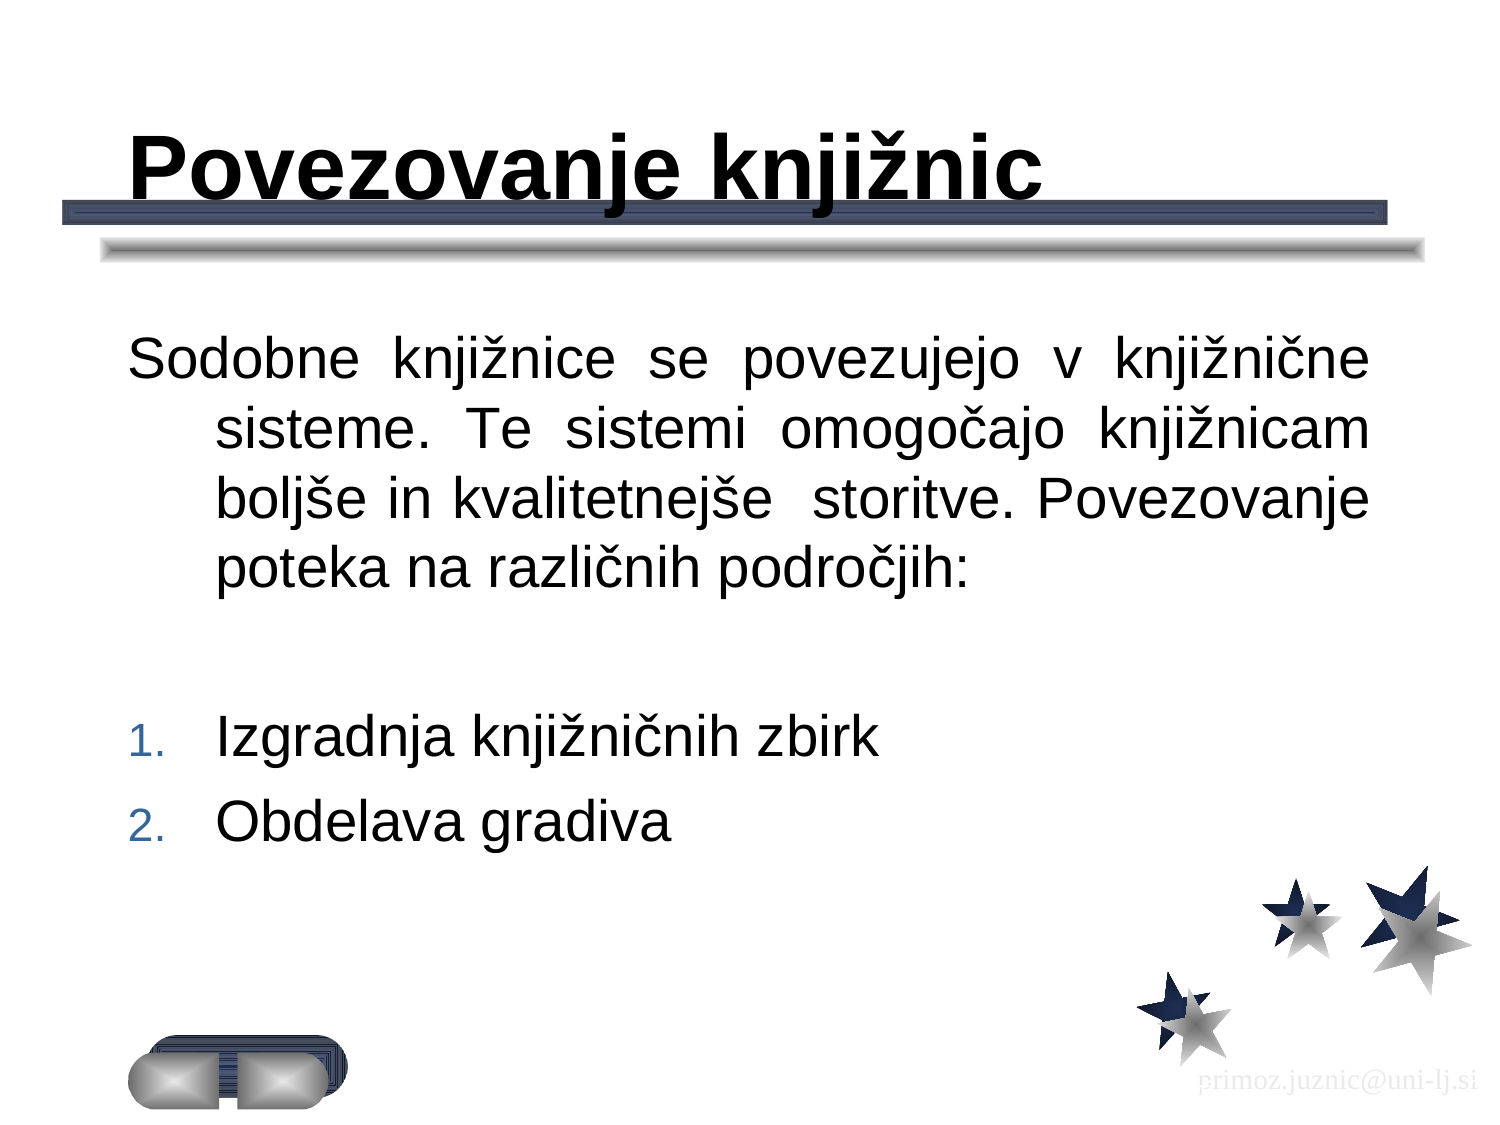

# Povezovanje knjižnic
Sodobne knjižnice se povezujejo v knjižnične sisteme. Te sistemi omogočajo knjižnicam boljše in kvalitetnejše storitve. Povezovanje poteka na različnih področjih:
Izgradnja knjižničnih zbirk
Obdelava gradiva
Primoz Juznic, BINK, FF, Univerza v Ljubljani